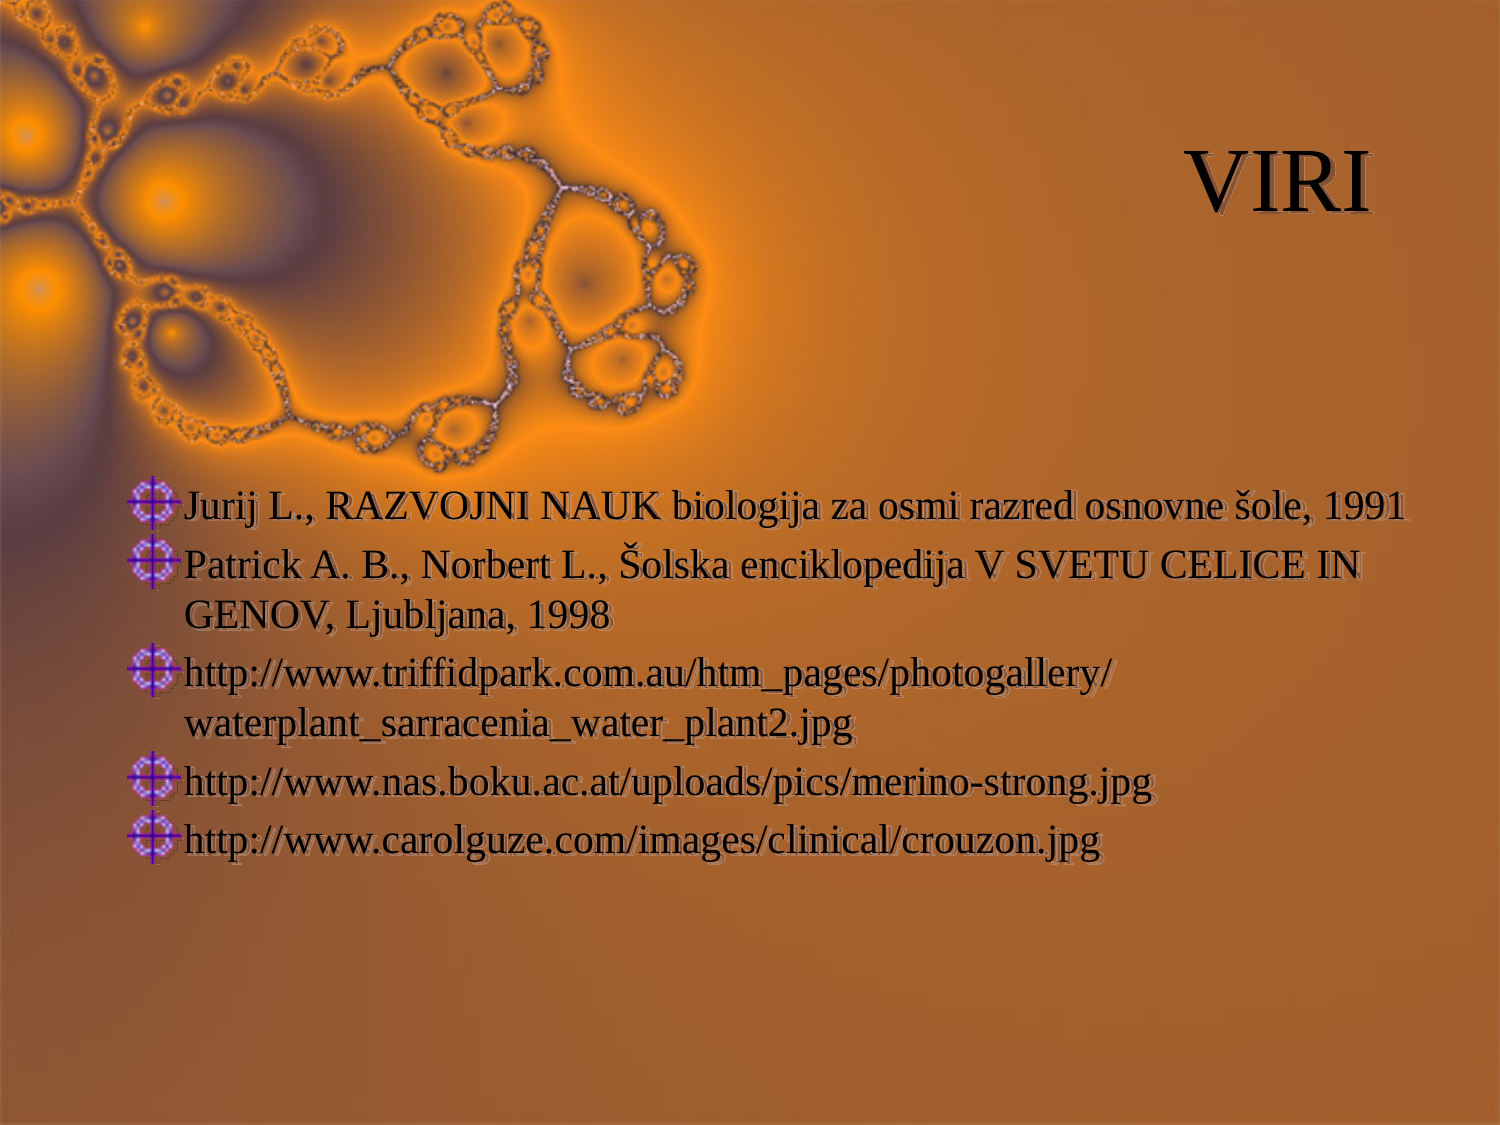

# VIRI
Jurij L., RAZVOJNI NAUK biologija za osmi razred osnovne šole, 1991
Patrick A. B., Norbert L., Šolska enciklopedija V SVETU CELICE IN GENOV, Ljubljana, 1998
http://www.triffidpark.com.au/htm_pages/photogallery/waterplant_sarracenia_water_plant2.jpg
http://www.nas.boku.ac.at/uploads/pics/merino-strong.jpg
http://www.carolguze.com/images/clinical/crouzon.jpg